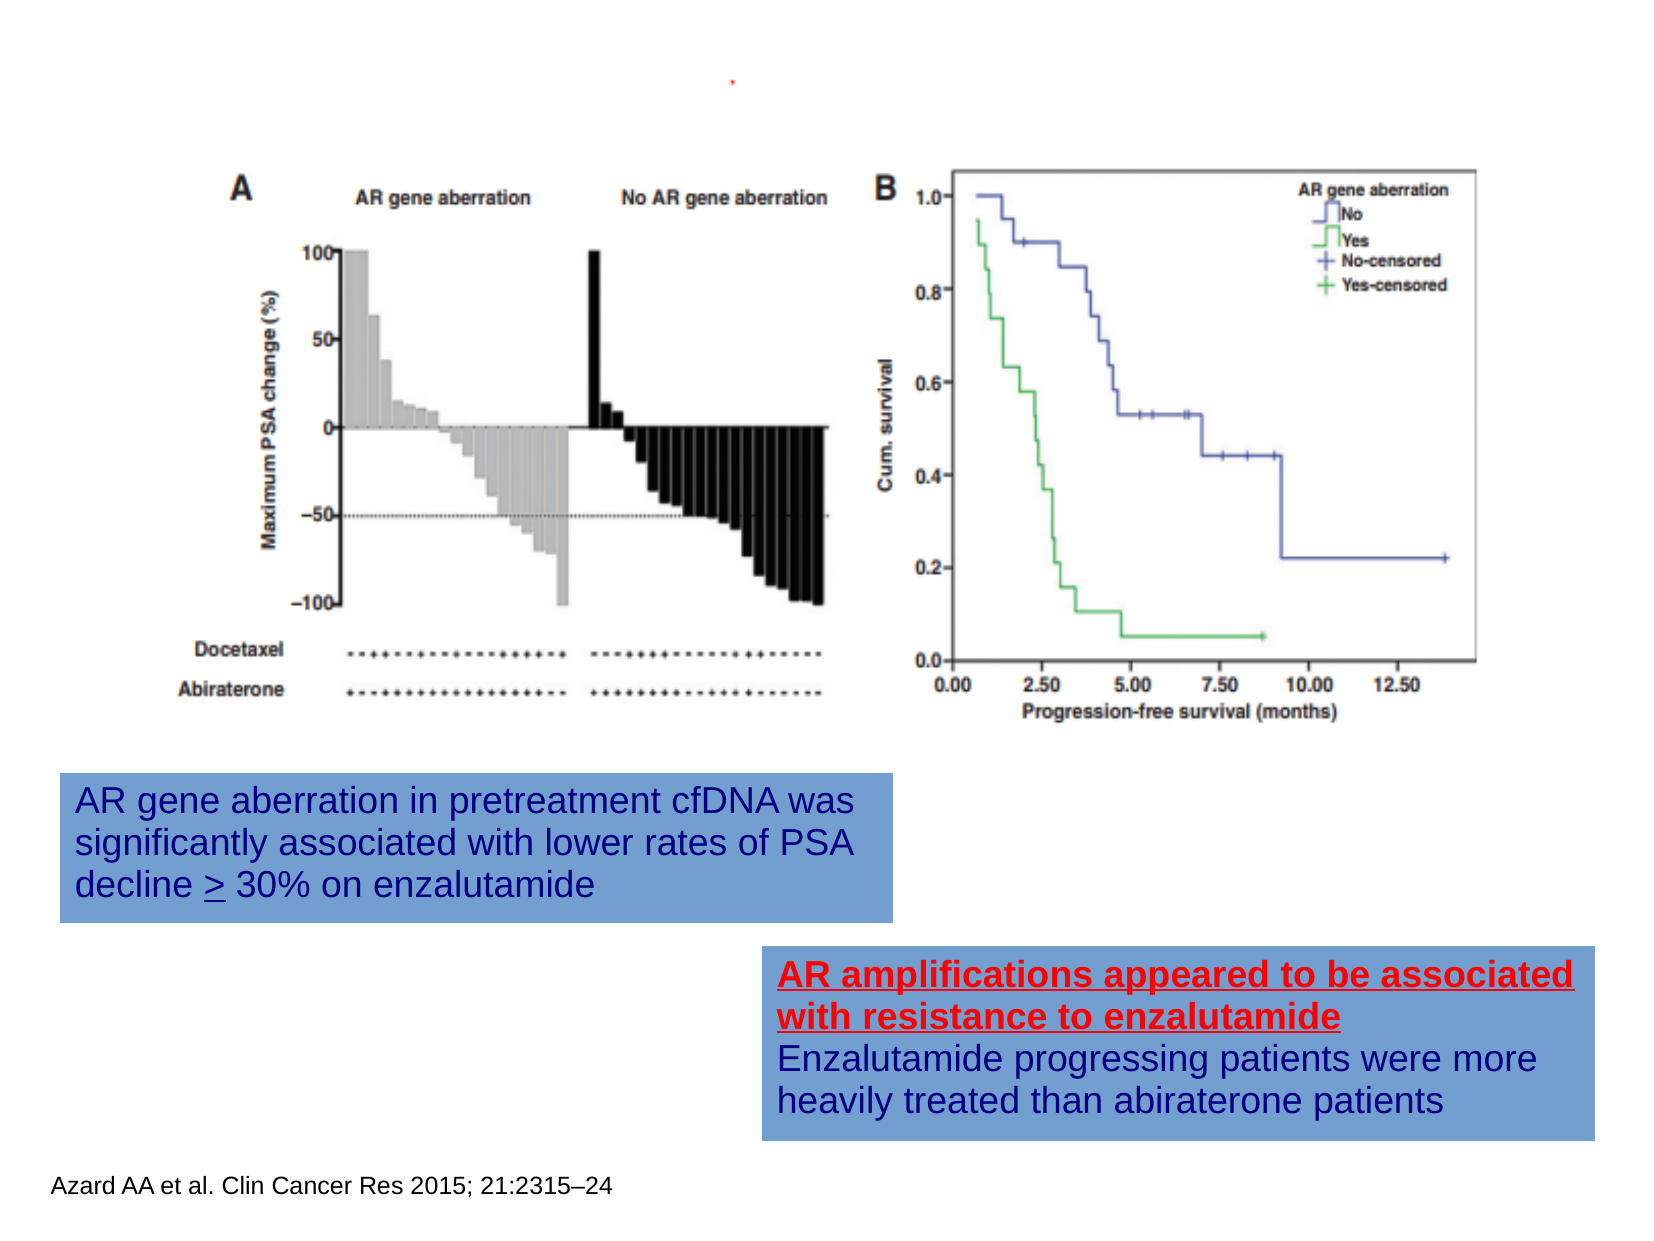

| AR gene aberration in pretreatment cfDNA was significantly associated with lower rates of PSA decline > 30% on enzalutamide |
| --- |
| AR amplifications appeared to be associated with resistance to enzalutamide Enzalutamide progressing patients were more heavily treated than abiraterone patients |
| --- |
Azard AA et al. Clin Cancer Res 2015; 21:2315–24